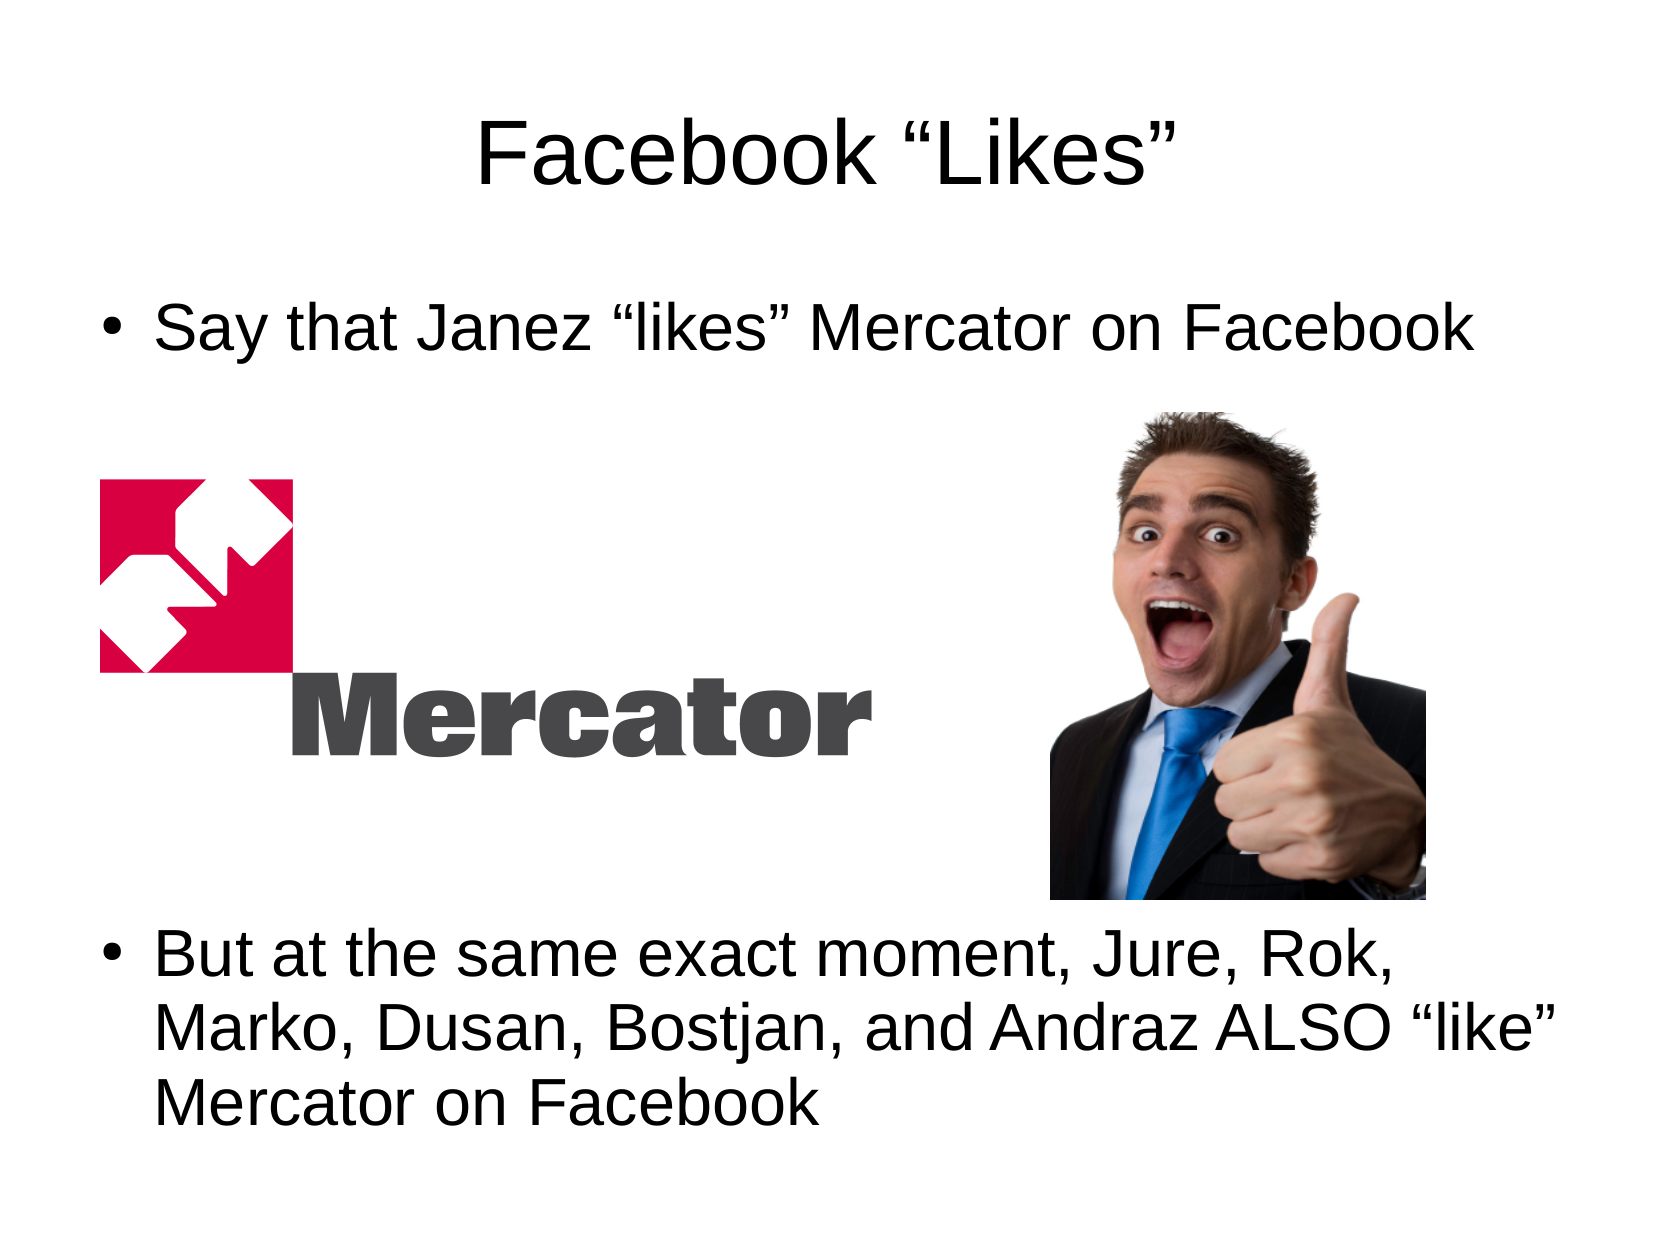

# Facebook “Likes”
Say that Janez “likes” Mercator on Facebook
But at the same exact moment, Jure, Rok, Marko, Dusan, Bostjan, and Andraz ALSO “like” Mercator on Facebook